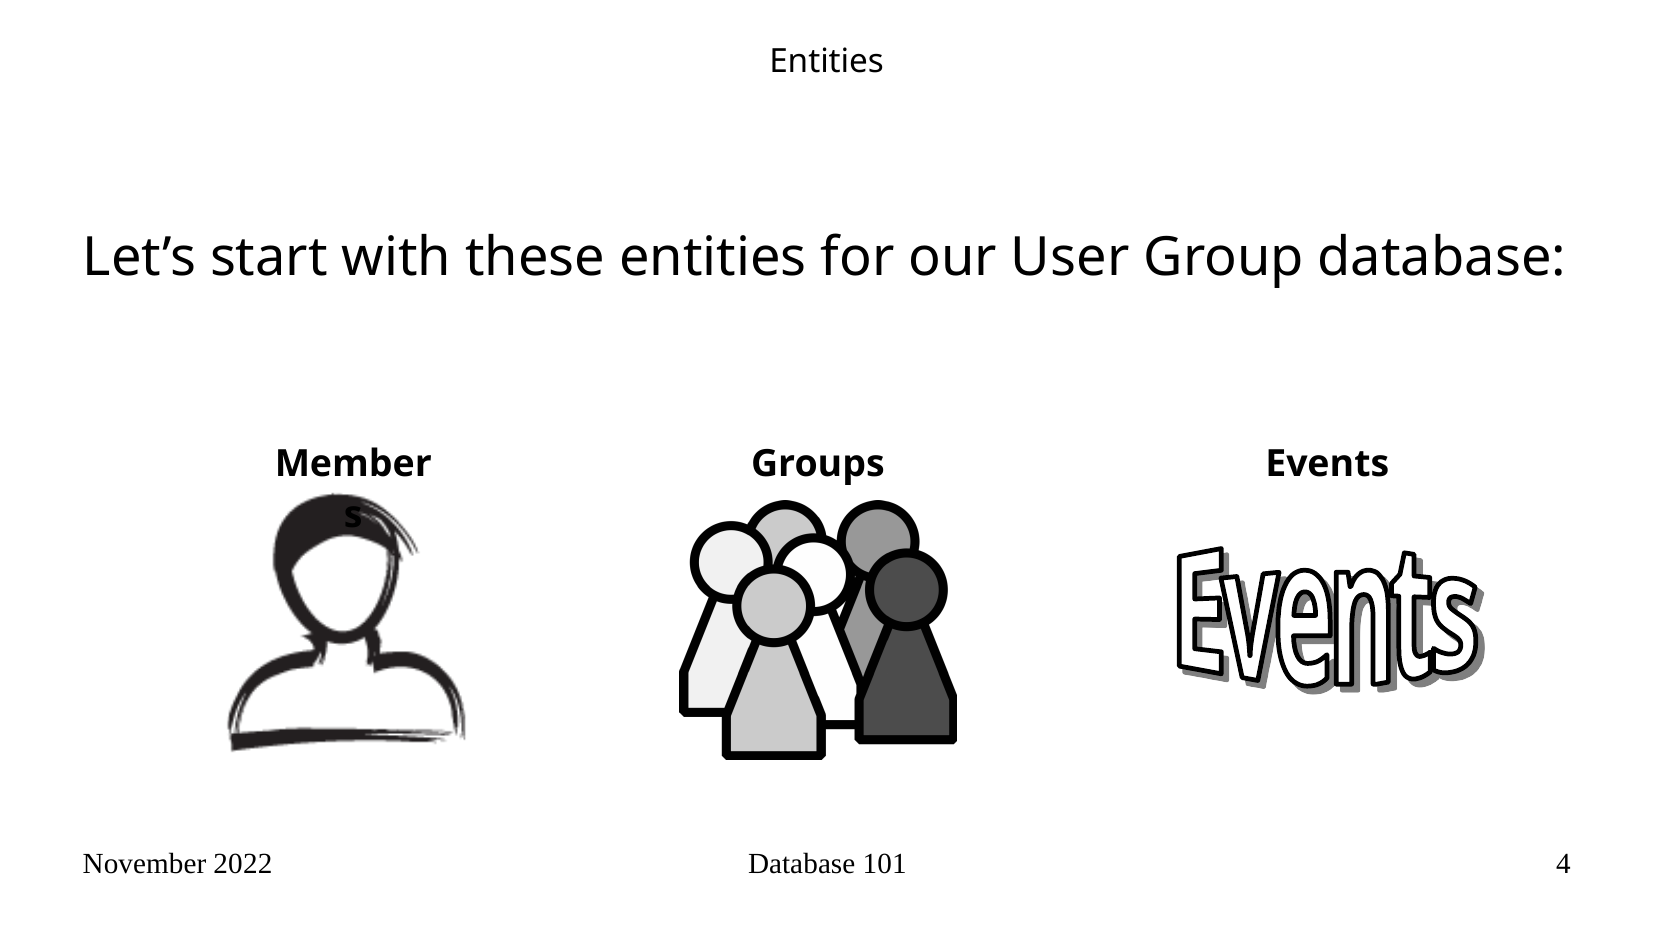

# Entities
Let’s start with these entities for our User Group database:
Members
Groups
Events
Events
November 2022
Database 101
4